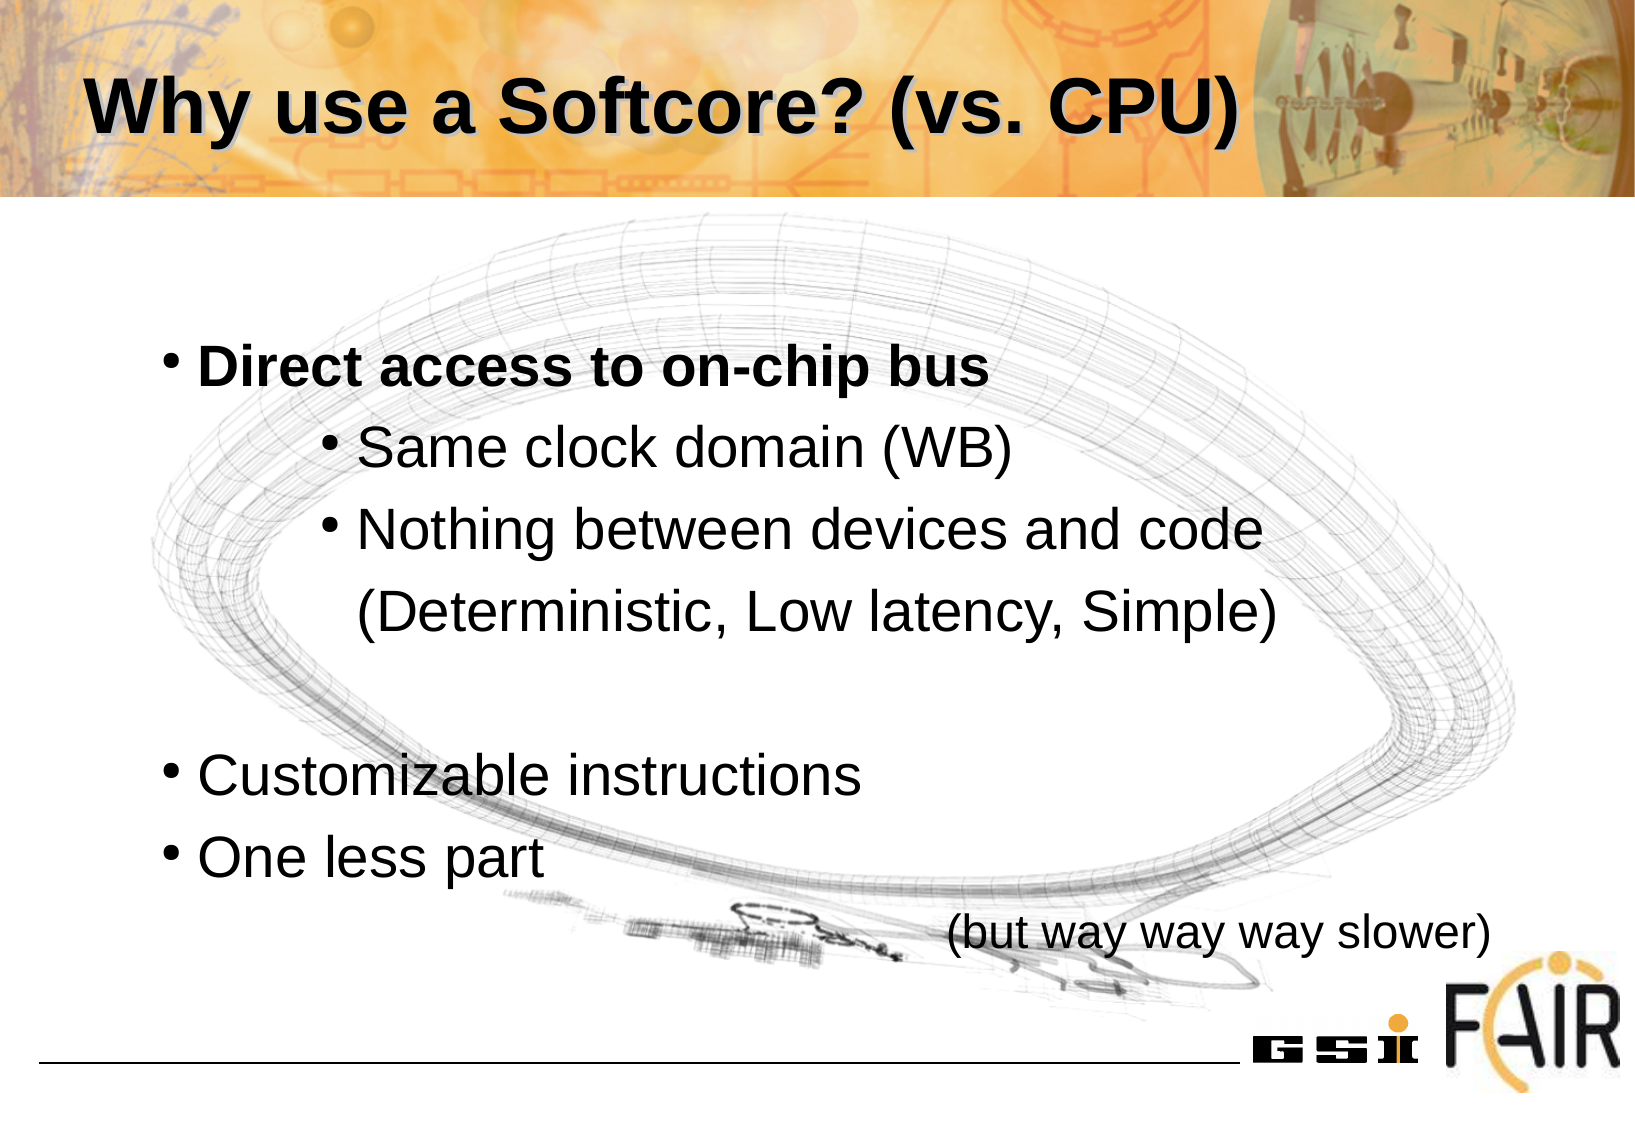

# Why use a Softcore? (vs. CPU)
 Direct access to on-chip bus
 Same clock domain (WB)
 Nothing between devices and code
 (Deterministic, Low latency, Simple)
 Customizable instructions
 One less part
 (but way way way slower)